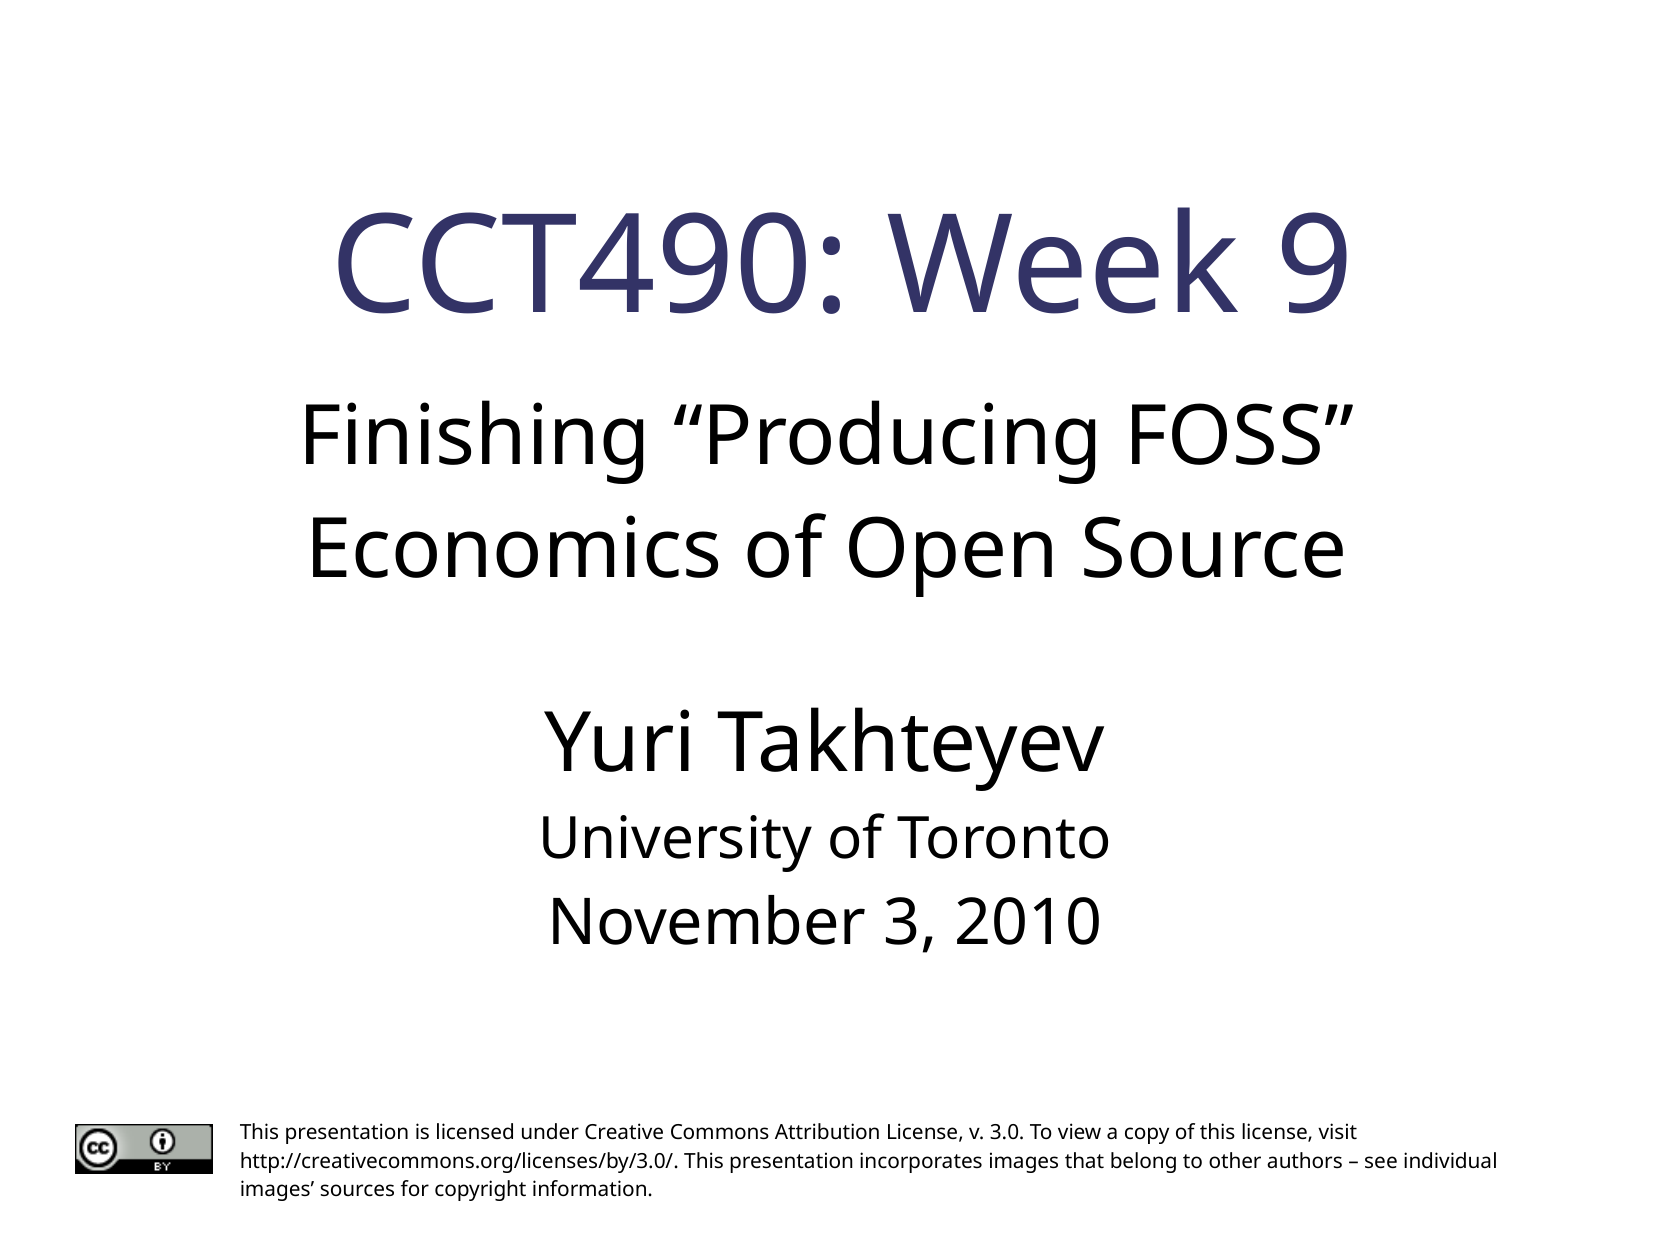

# CCT490: Week 9
Finishing “Producing FOSS”
Economics of Open Source
Yuri Takhteyev
University of Toronto
November 3, 2010
This presentation is licensed under Creative Commons Attribution License, v. 3.0. To view a copy of this license, visit http://creativecommons.org/licenses/by/3.0/. This presentation incorporates images that belong to other authors – see individual images’ sources for copyright information.